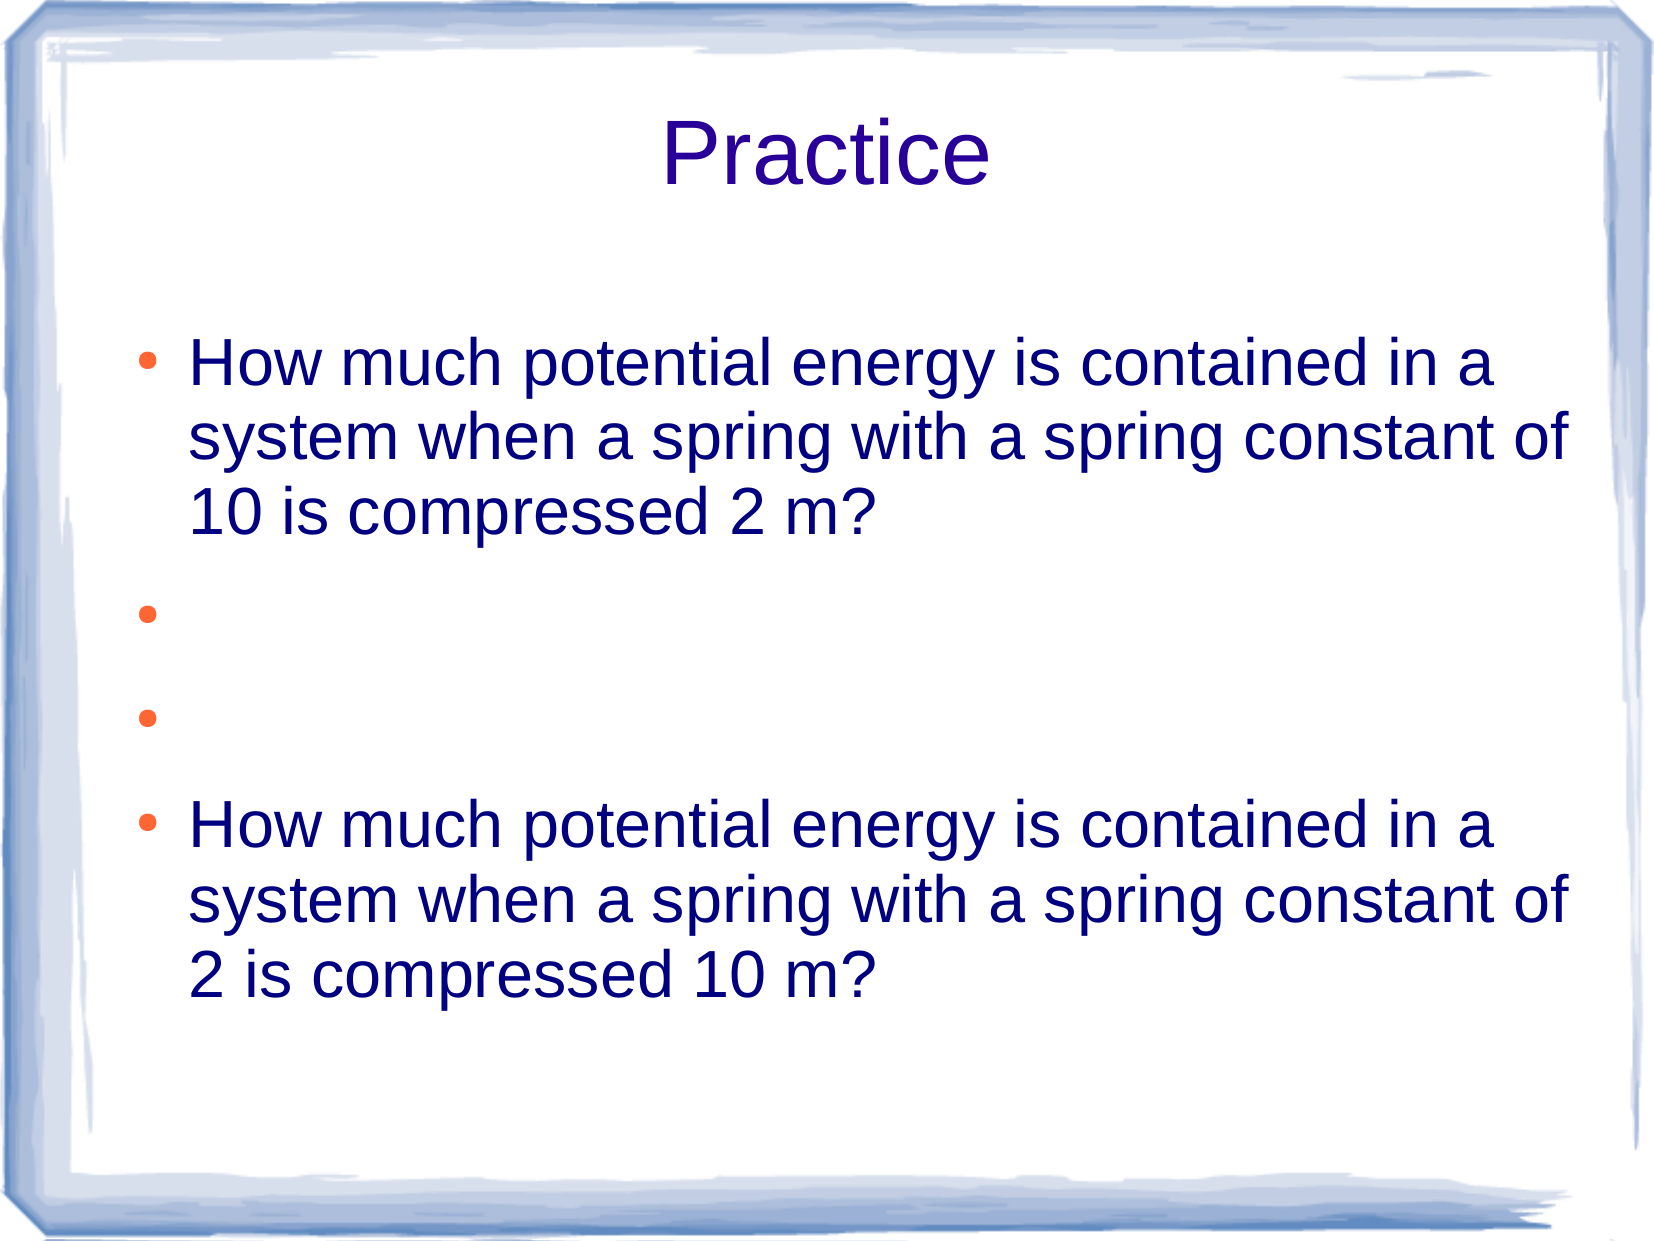

# Practice
How much potential energy is contained in a system when a spring with a spring constant of 10 is compressed 2 m?
How much potential energy is contained in a system when a spring with a spring constant of 2 is compressed 10 m?